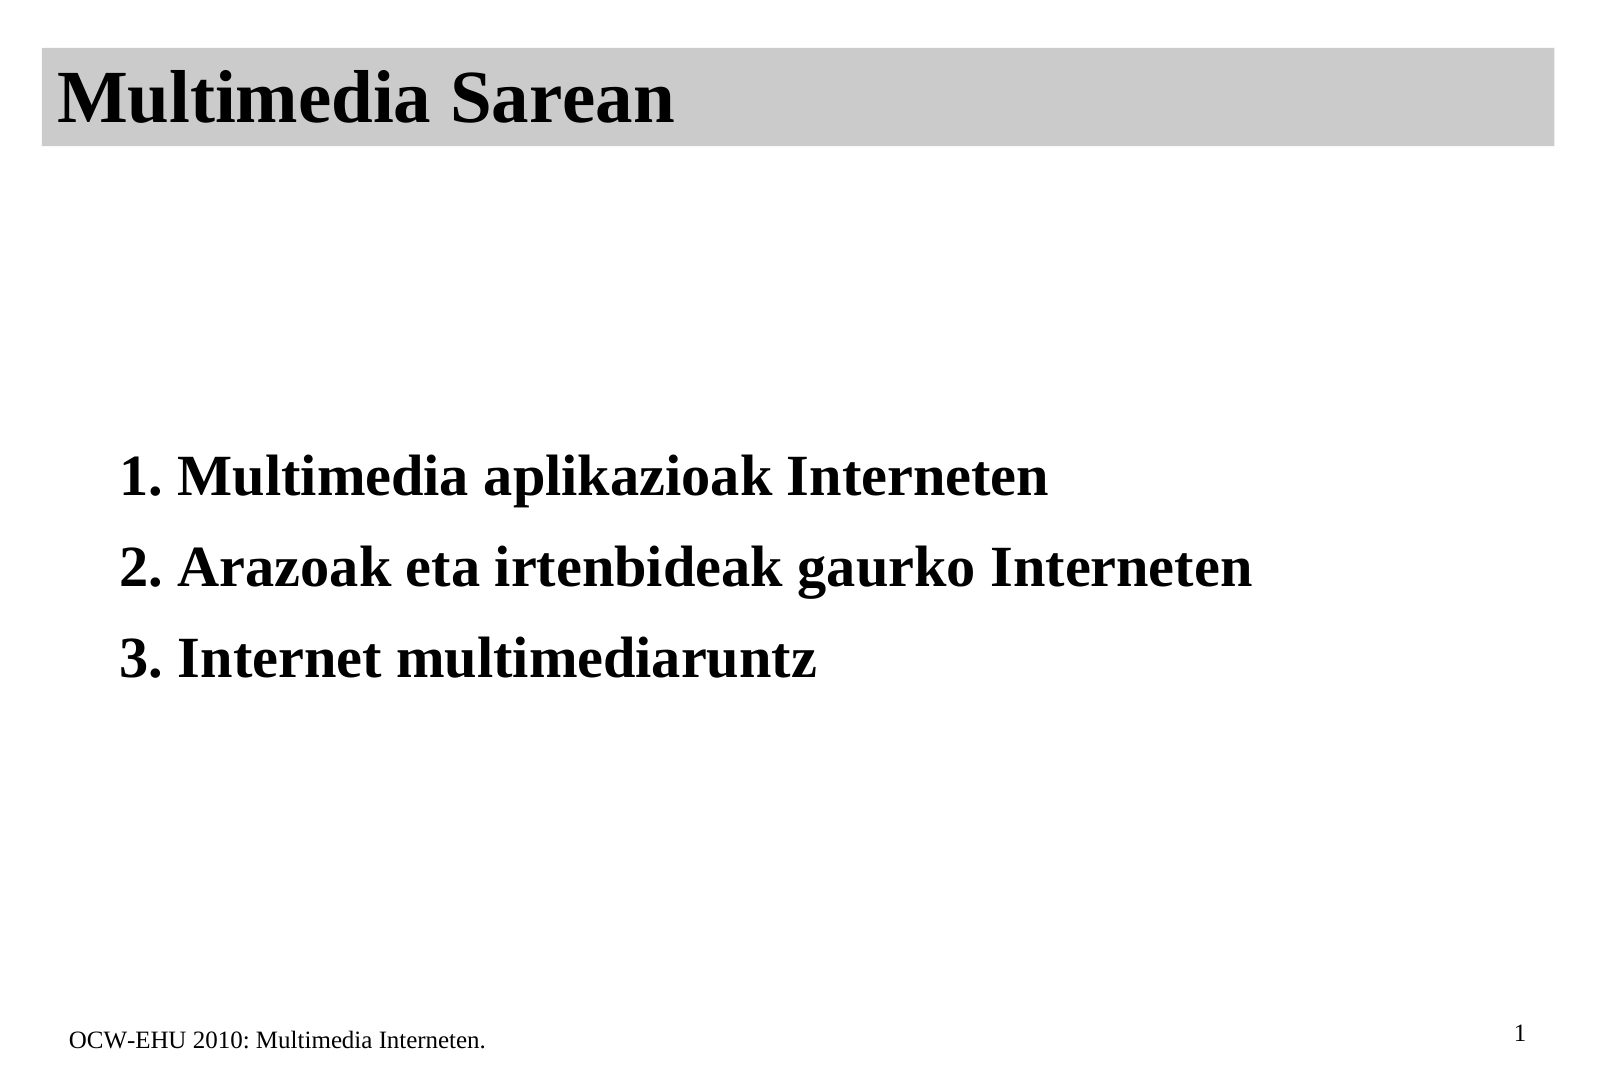

# Multimedia Sarean
1. Multimedia aplikazioak Interneten
2. Arazoak eta irtenbideak gaurko Interneten
3. Internet multimediaruntz
1